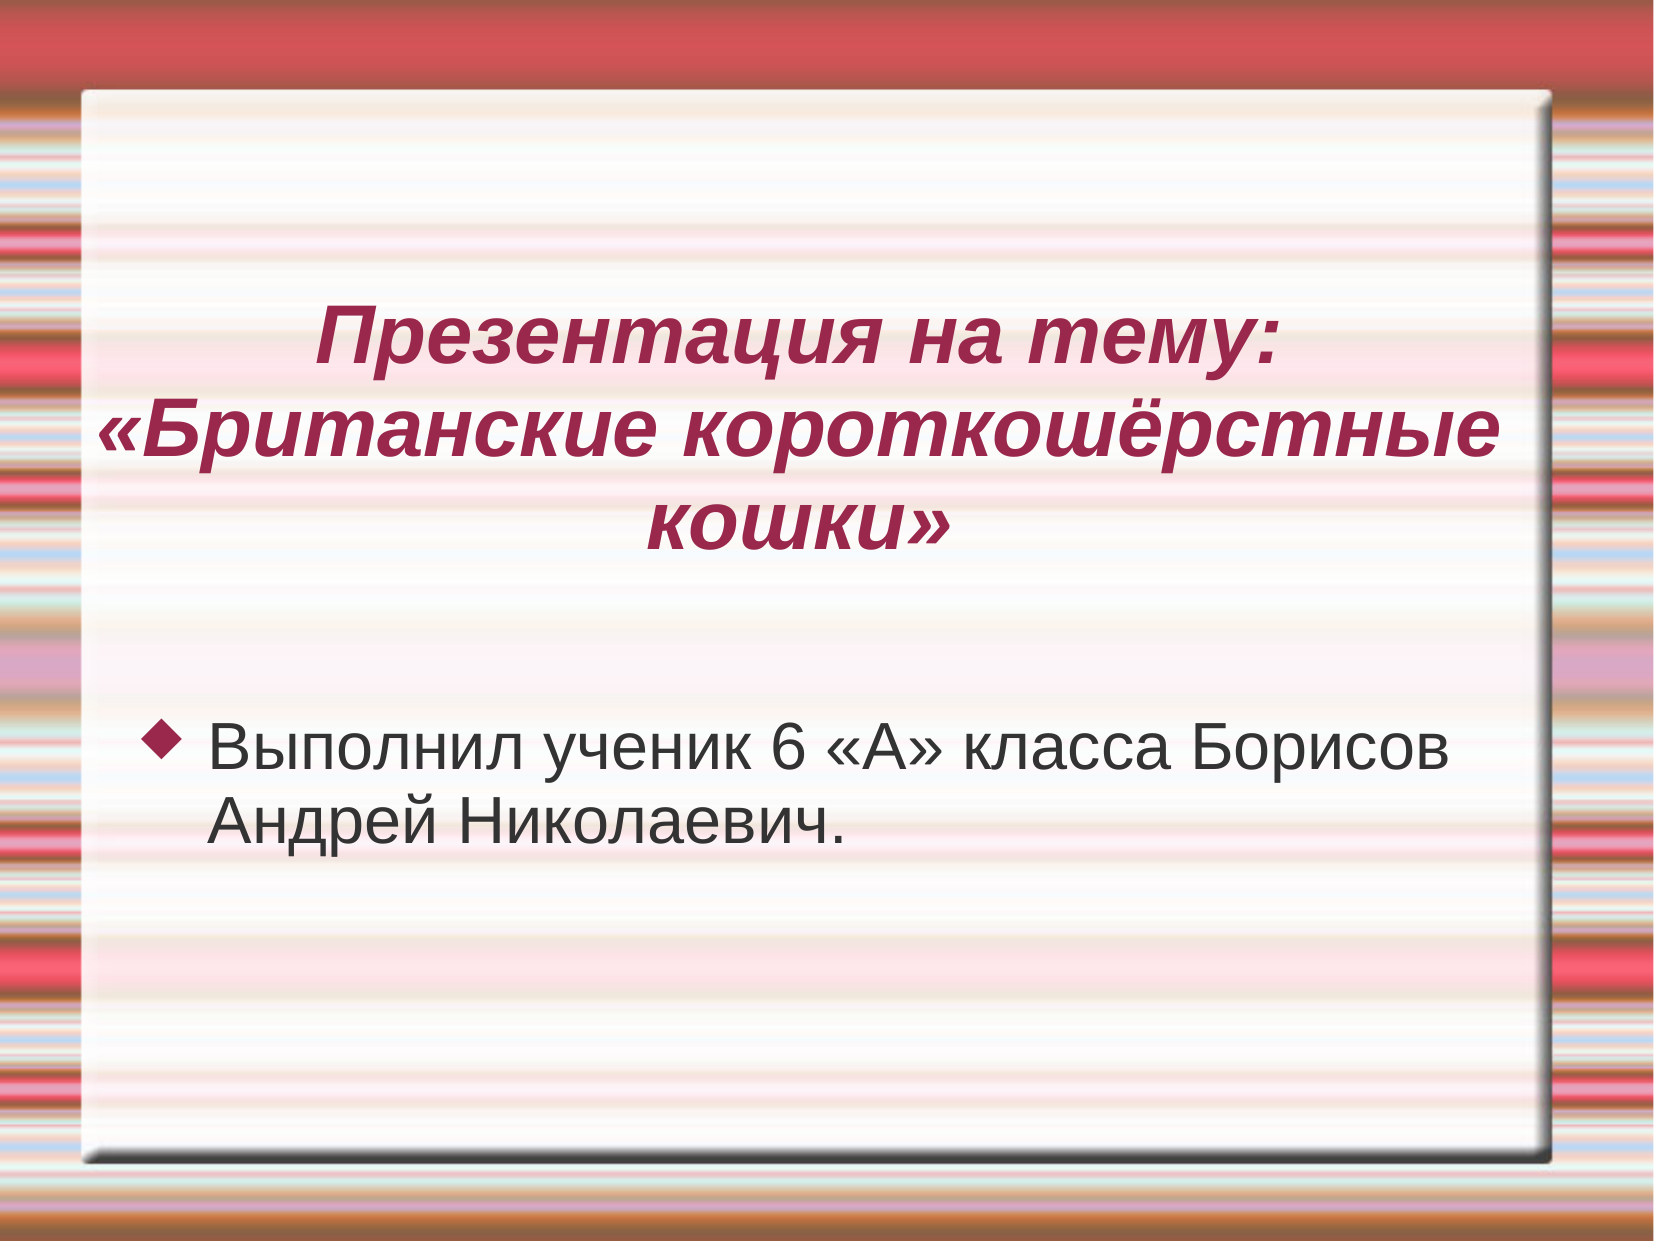

# Презентация на тему: «Британские короткошёрстные кошки»
Выполнил ученик 6 «A» класса Борисов Андрей Николаевич.